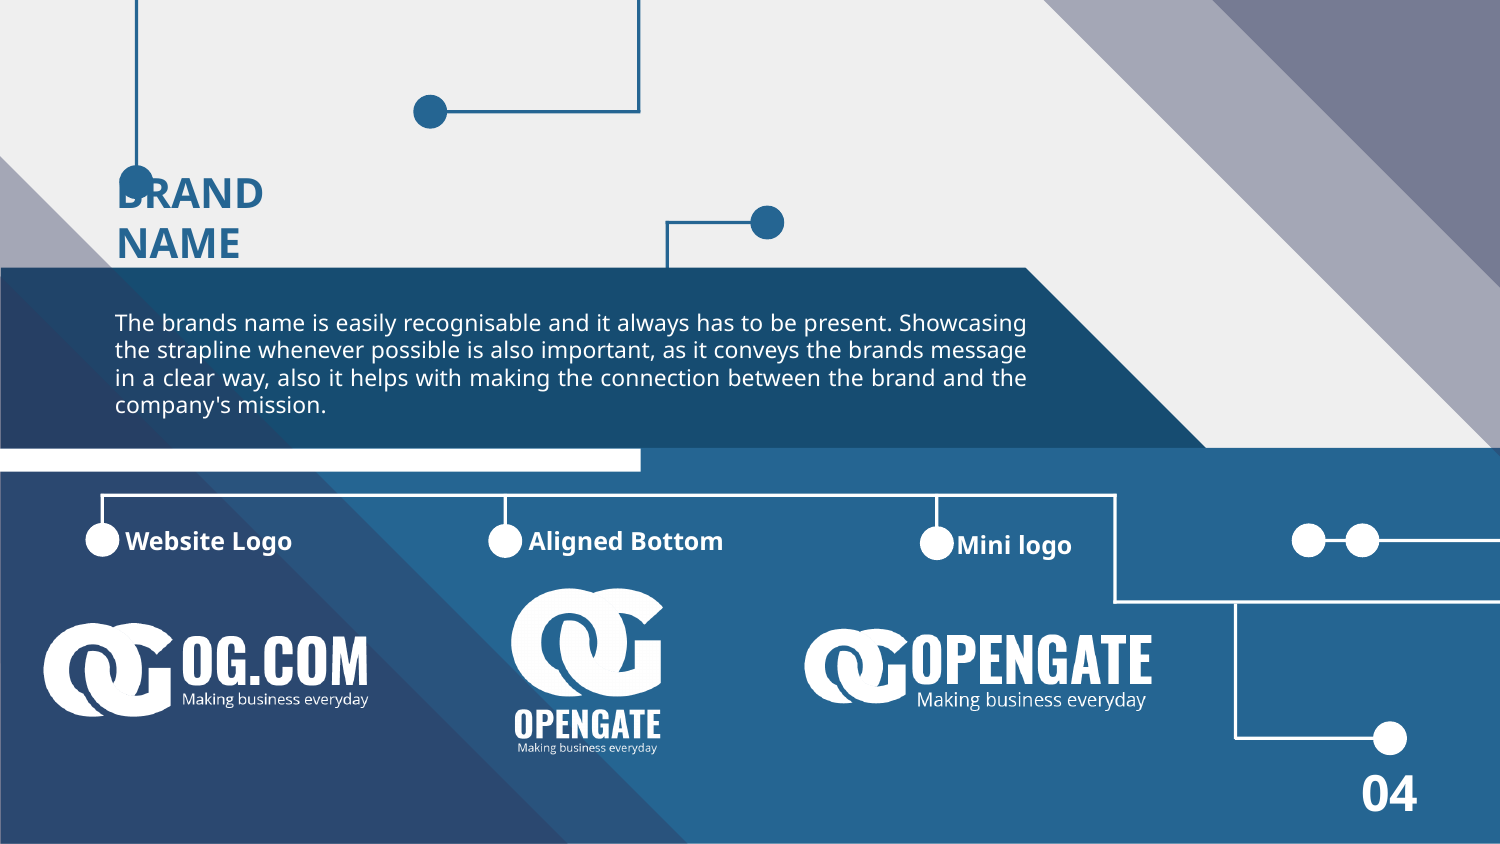

# BRAND NAME
The brands name is easily recognisable and it always has to be present. Showcasing the strapline whenever possible is also important, as it conveys the brands message in a clear way, also it helps with making the connection between the brand and the company's mission.
Website Logo
Mini logo
Aligned Bottom
04